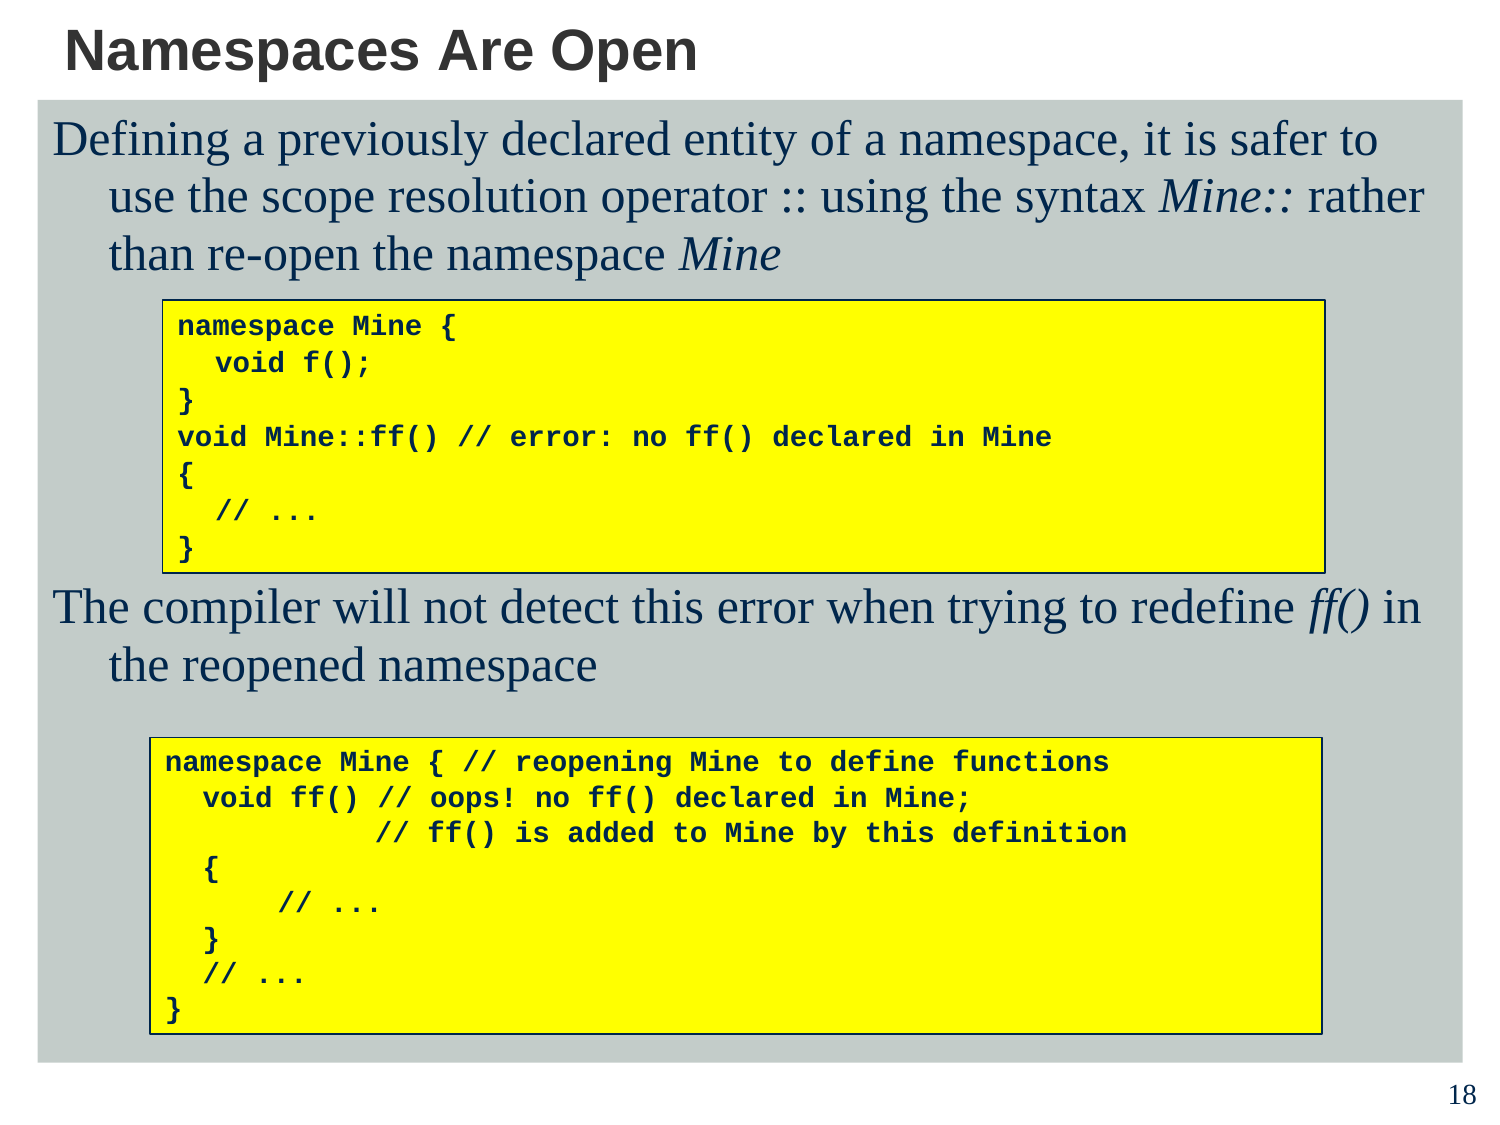

# Namespaces Are Open
Defining a previously declared entity of a namespace, it is safer to use the scope resolution operator :: using the syntax Mine:: rather than re-open the namespace Mine
The compiler will not detect this error when trying to redefine ff() in the reopened namespace
namespace Mine {
	void f();
}
void Mine::ff() // error: no ff() declared in Mine
{
	// ...
}
namespace Mine { // reopening Mine to define functions
	void ff() // oops! no ff() declared in Mine;
 // ff() is added to Mine by this definition
	{
		// ...
	}
	// ...
}